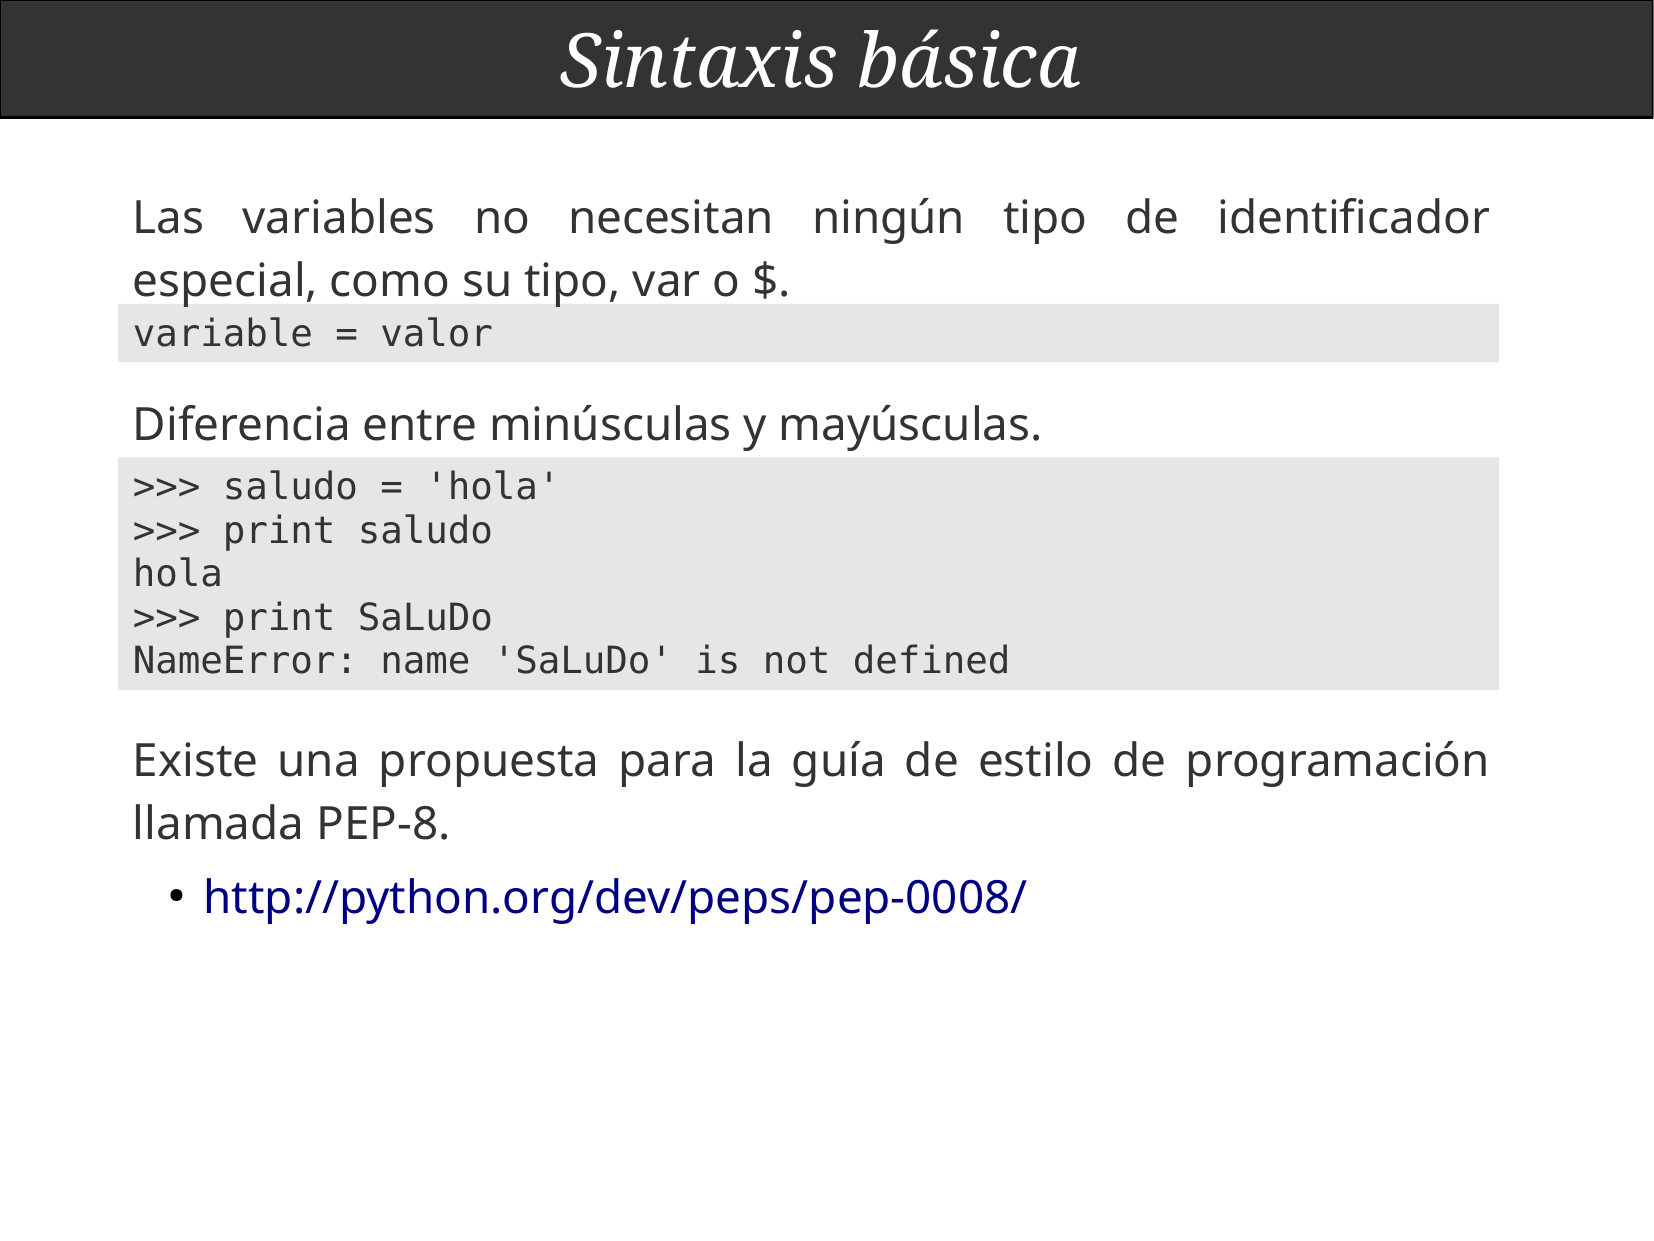

Sintaxis básica
Las variables no necesitan ningún tipo de identificador especial, como su tipo, var o $.
variable = valor
Diferencia entre minúsculas y mayúsculas.
>>> saludo = 'hola'
>>> print saludo
hola
>>> print SaLuDo
NameError: name 'SaLuDo' is not defined
Existe una propuesta para la guía de estilo de programación llamada PEP-8.
http://python.org/dev/peps/pep-0008/